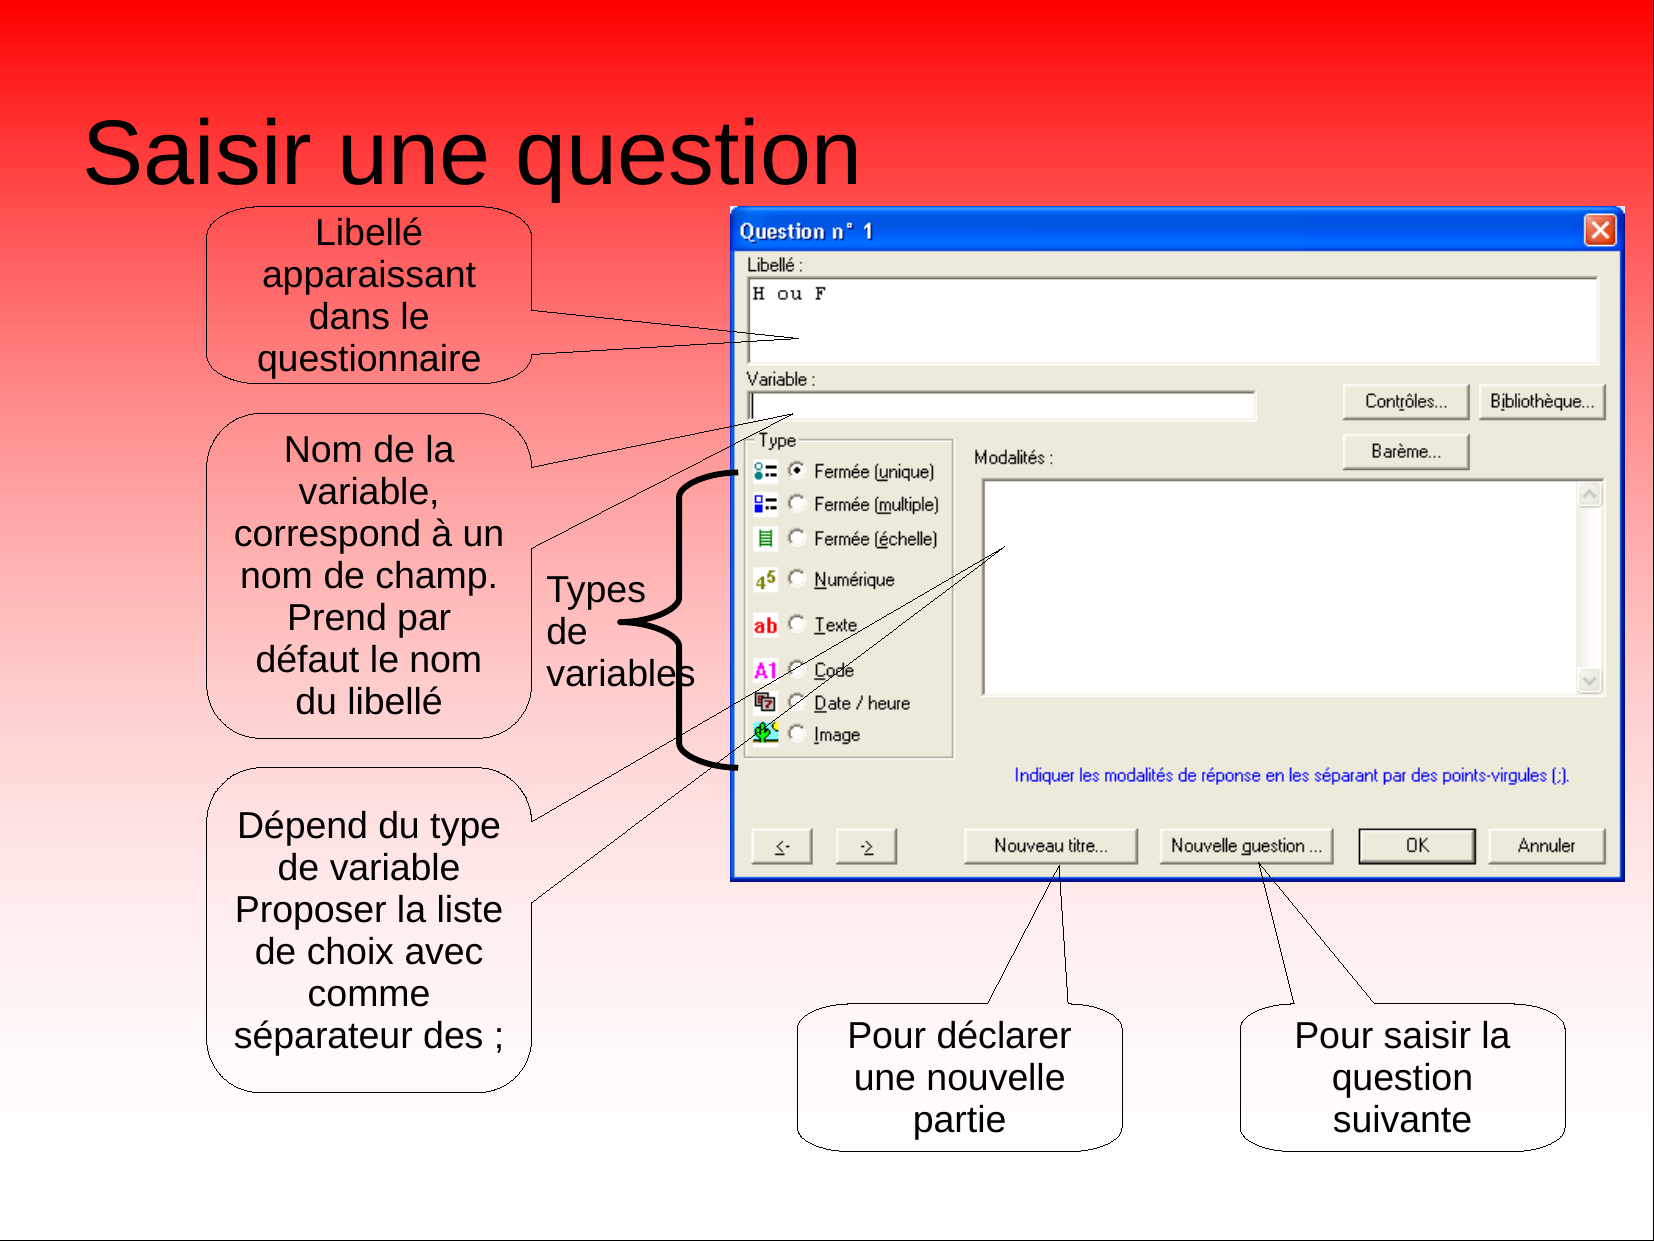

# Saisir une question
Libellé apparaissant dans le questionnaire
Nom de la variable, correspond à un nom de champ.
Prend par défaut le nom du libellé
Types
de
variables
Dépend du type de variable
Proposer la liste de choix avec comme séparateur des ;
Pour déclarer une nouvelle partie
Pour saisir la question suivante